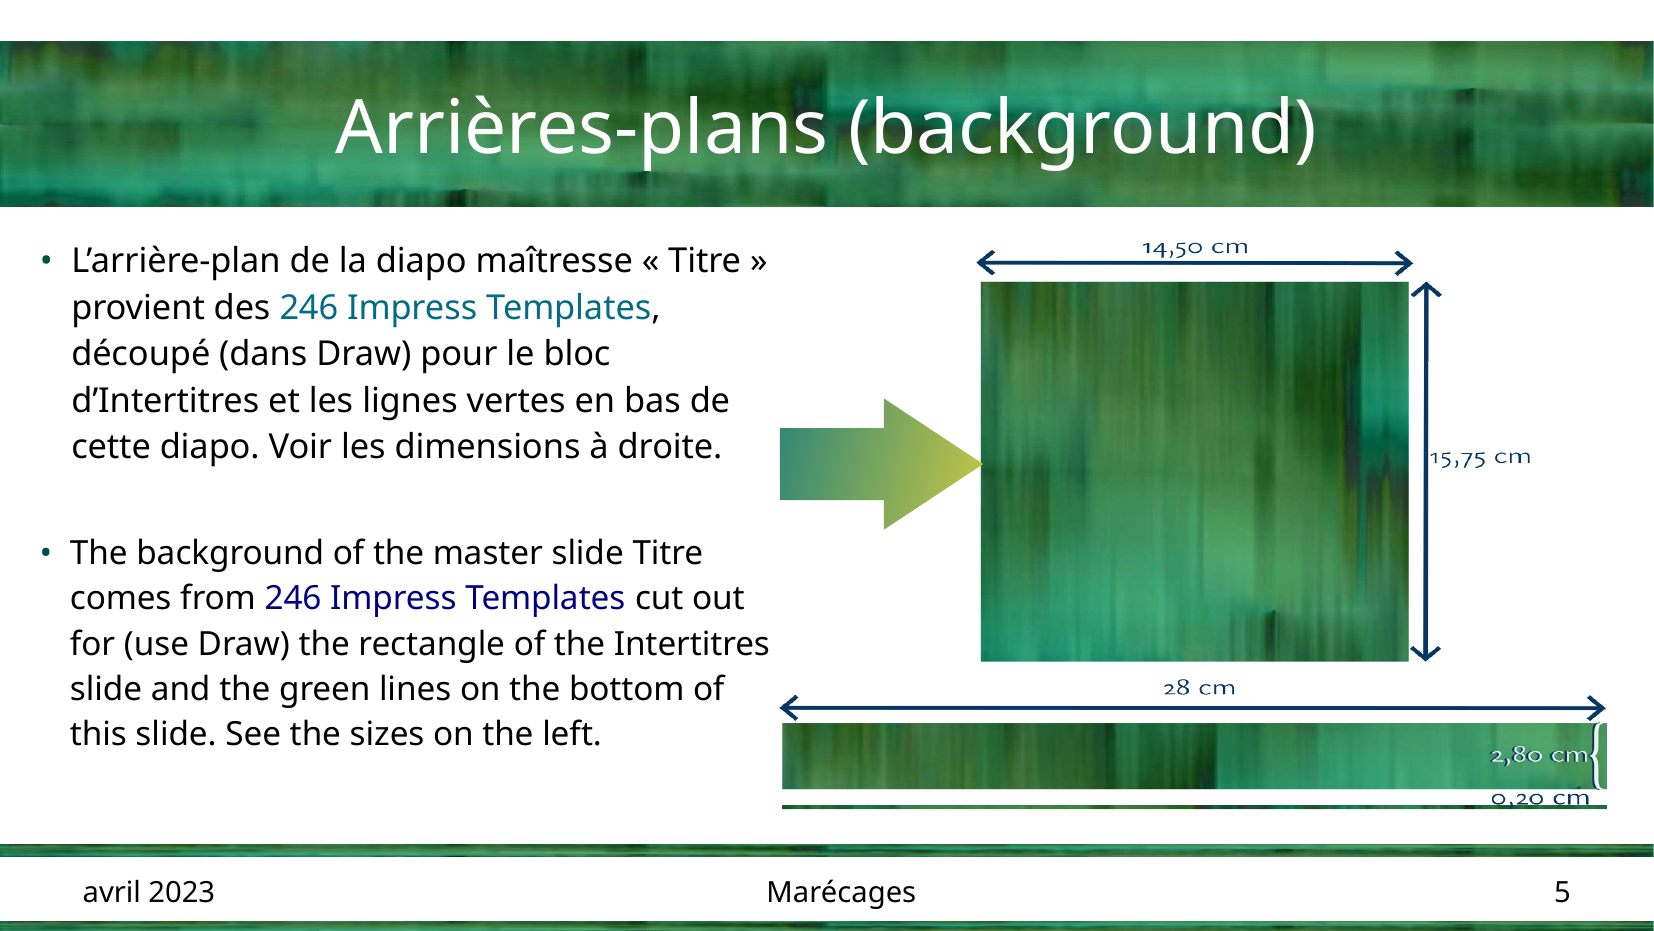

# Arrières-plans (background)
L’arrière-plan de la diapo maîtresse « Titre » provient des 246 Impress Templates, découpé (dans Draw) pour le bloc d’Intertitres et les lignes vertes en bas de cette diapo. Voir les dimensions à droite.
The background of the master slide Titre comes from 246 Impress Templates cut out for (use Draw) the rectangle of the Intertitres slide and the green lines on the bottom of this slide. See the sizes on the left.
avril 2023
Marécages
5